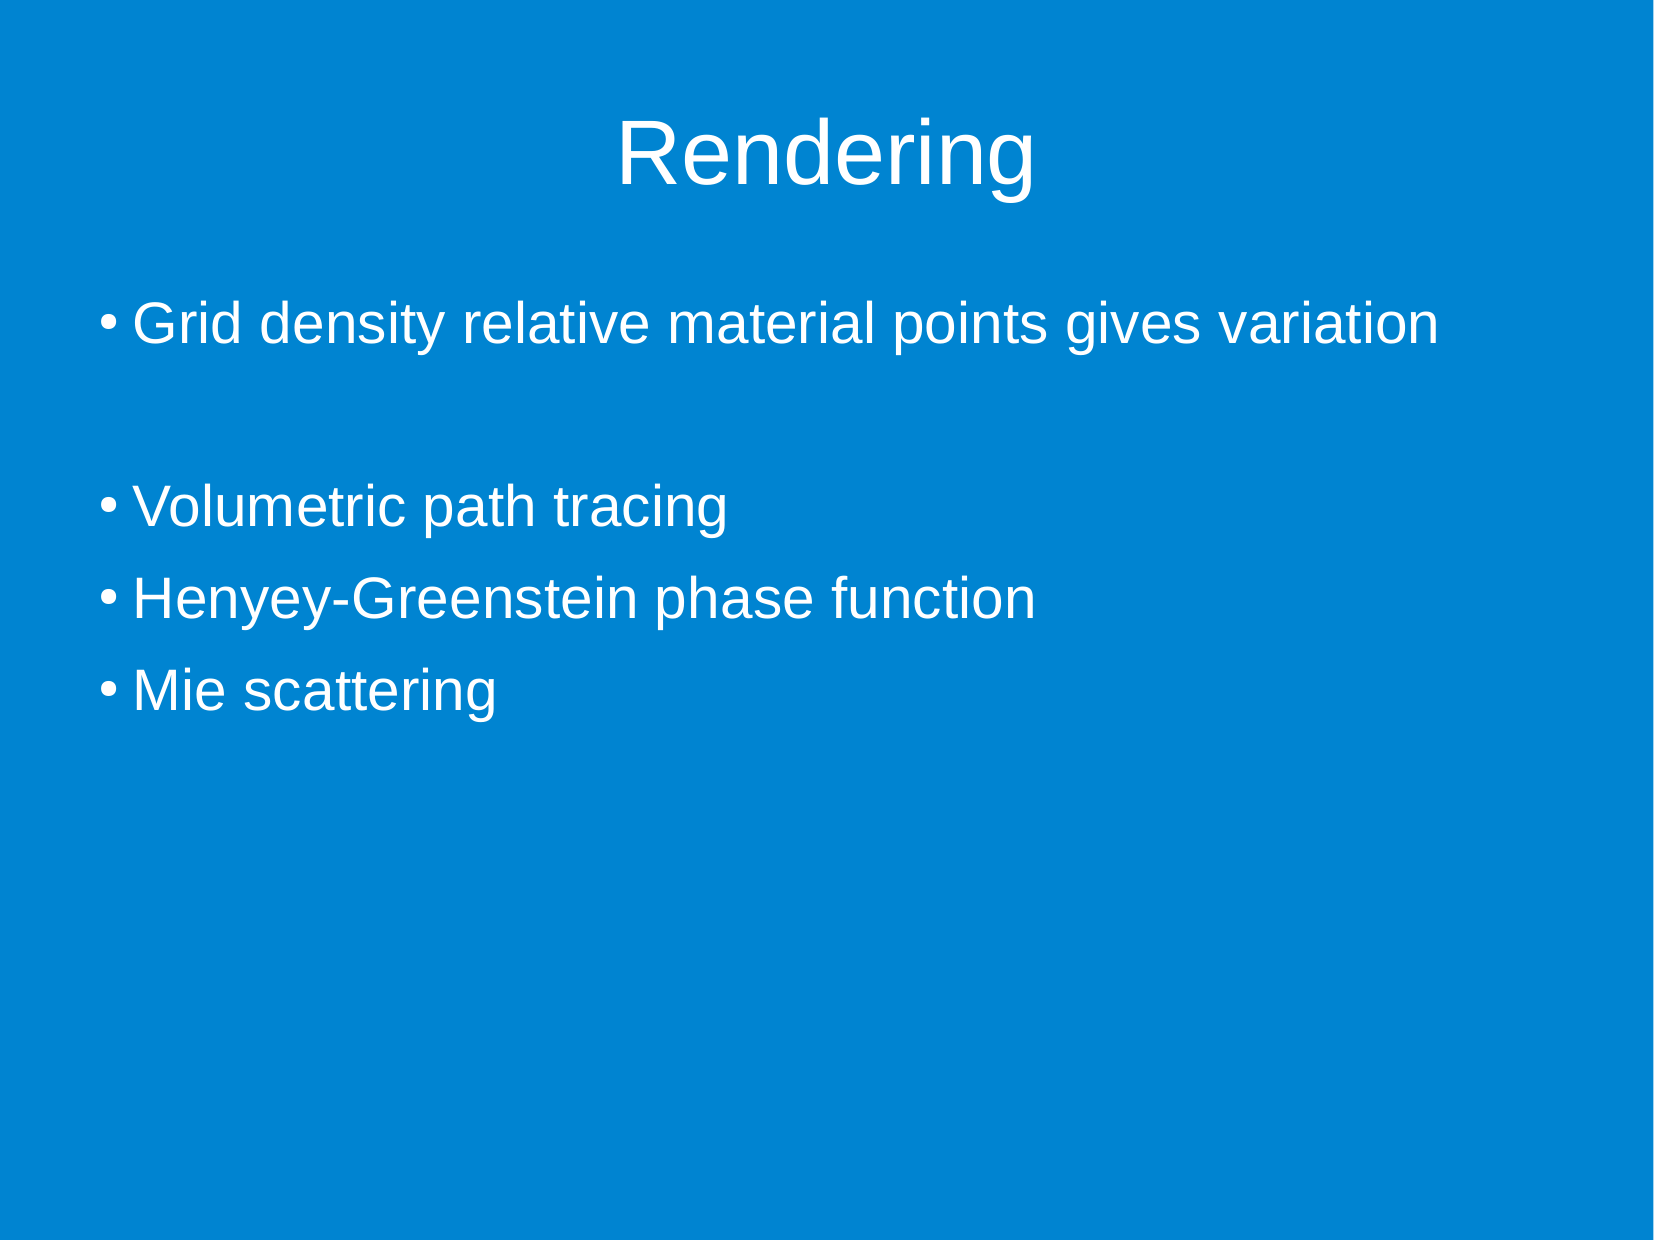

# Rendering
 Grid density relative material points gives variation
 Volumetric path tracing
 Henyey-Greenstein phase function
 Mie scattering